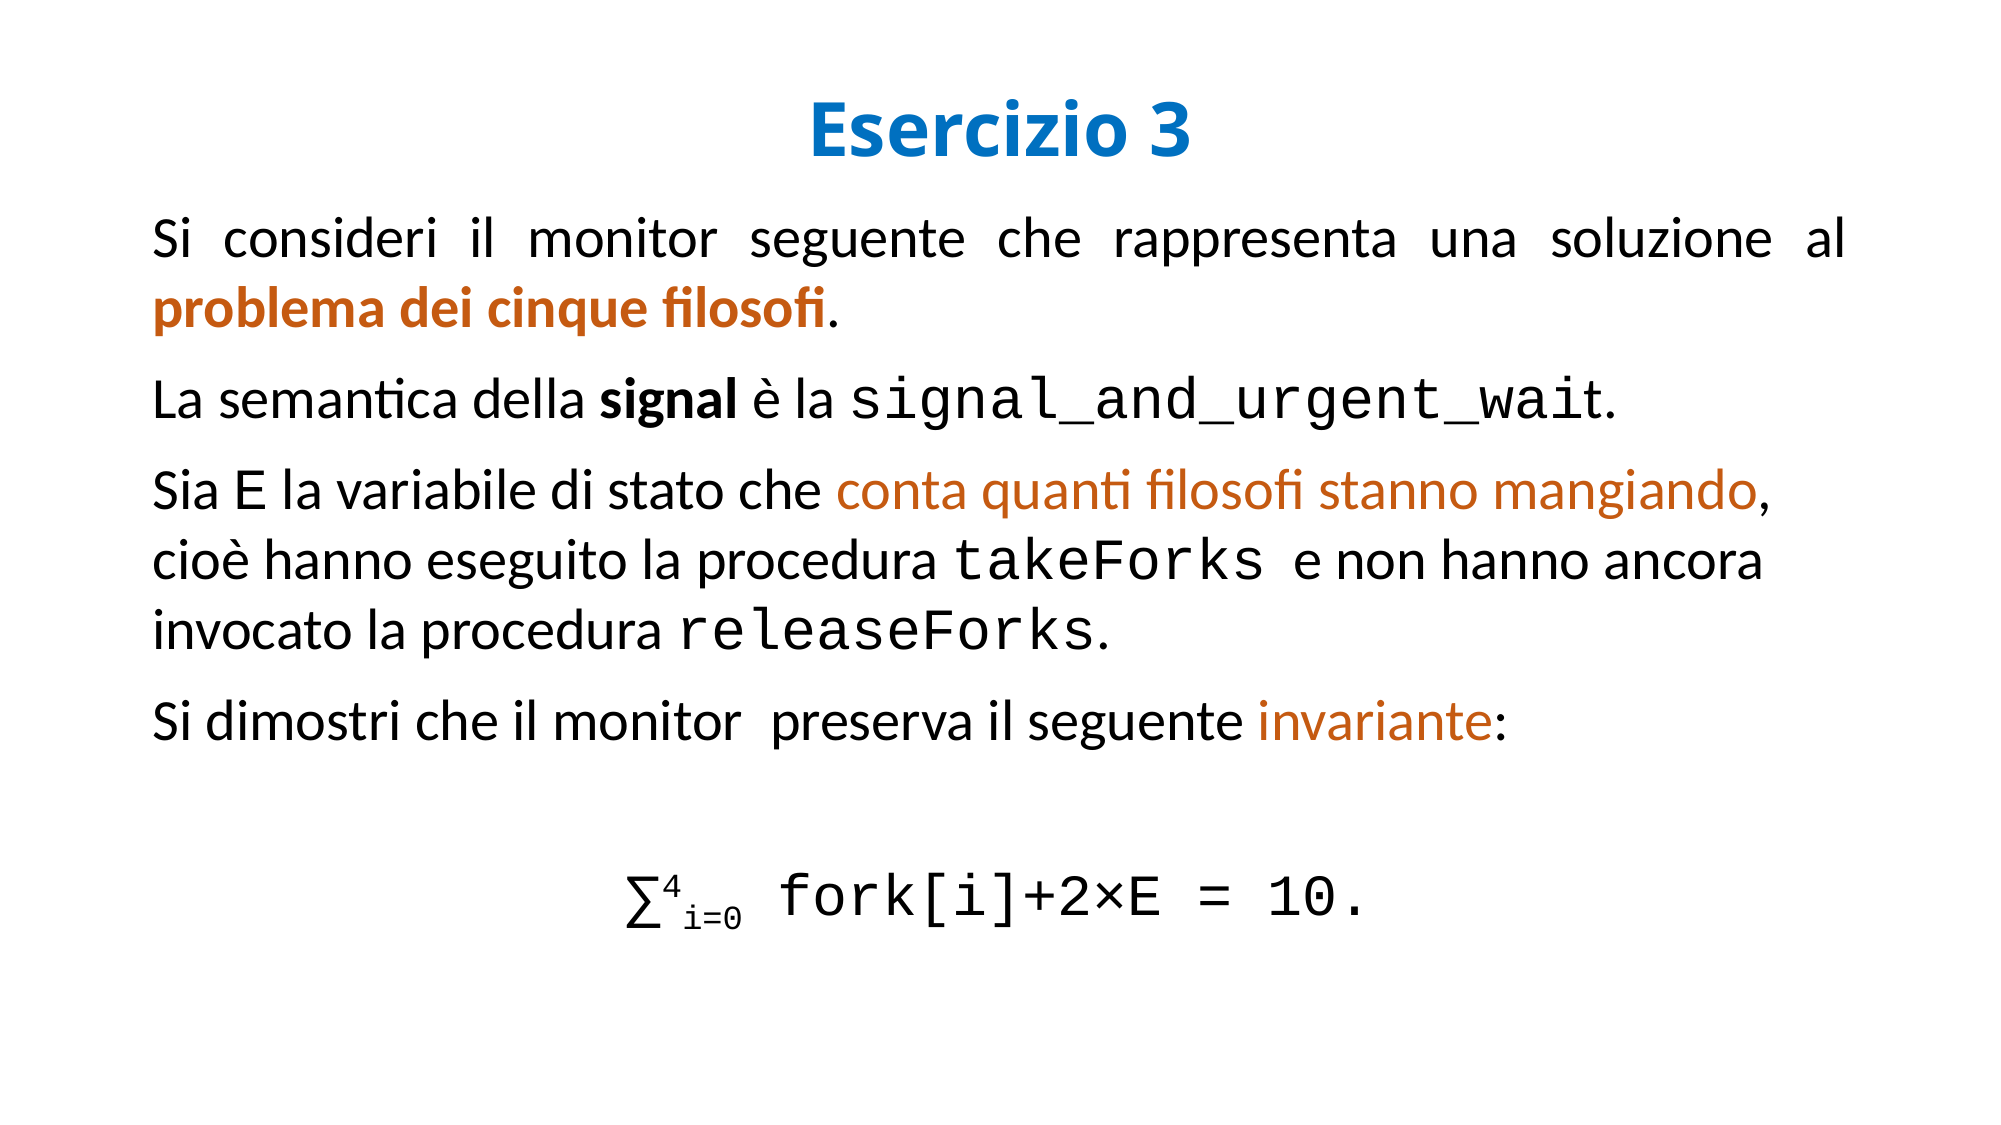

# Esercizio 3
Si consideri il monitor seguente che rappresenta una soluzione al problema dei cinque filosofi.
La semantica della signal è la signal_and_urgent_wait.
Sia E la variabile di stato che conta quanti ﬁlosoﬁ stanno mangiando, cioè hanno eseguito la procedura takeForks e non hanno ancora invocato la procedura releaseForks.
Si dimostri che il monitor  preserva il seguente invariante:
∑4i=0 fork[i]+2×E = 10.